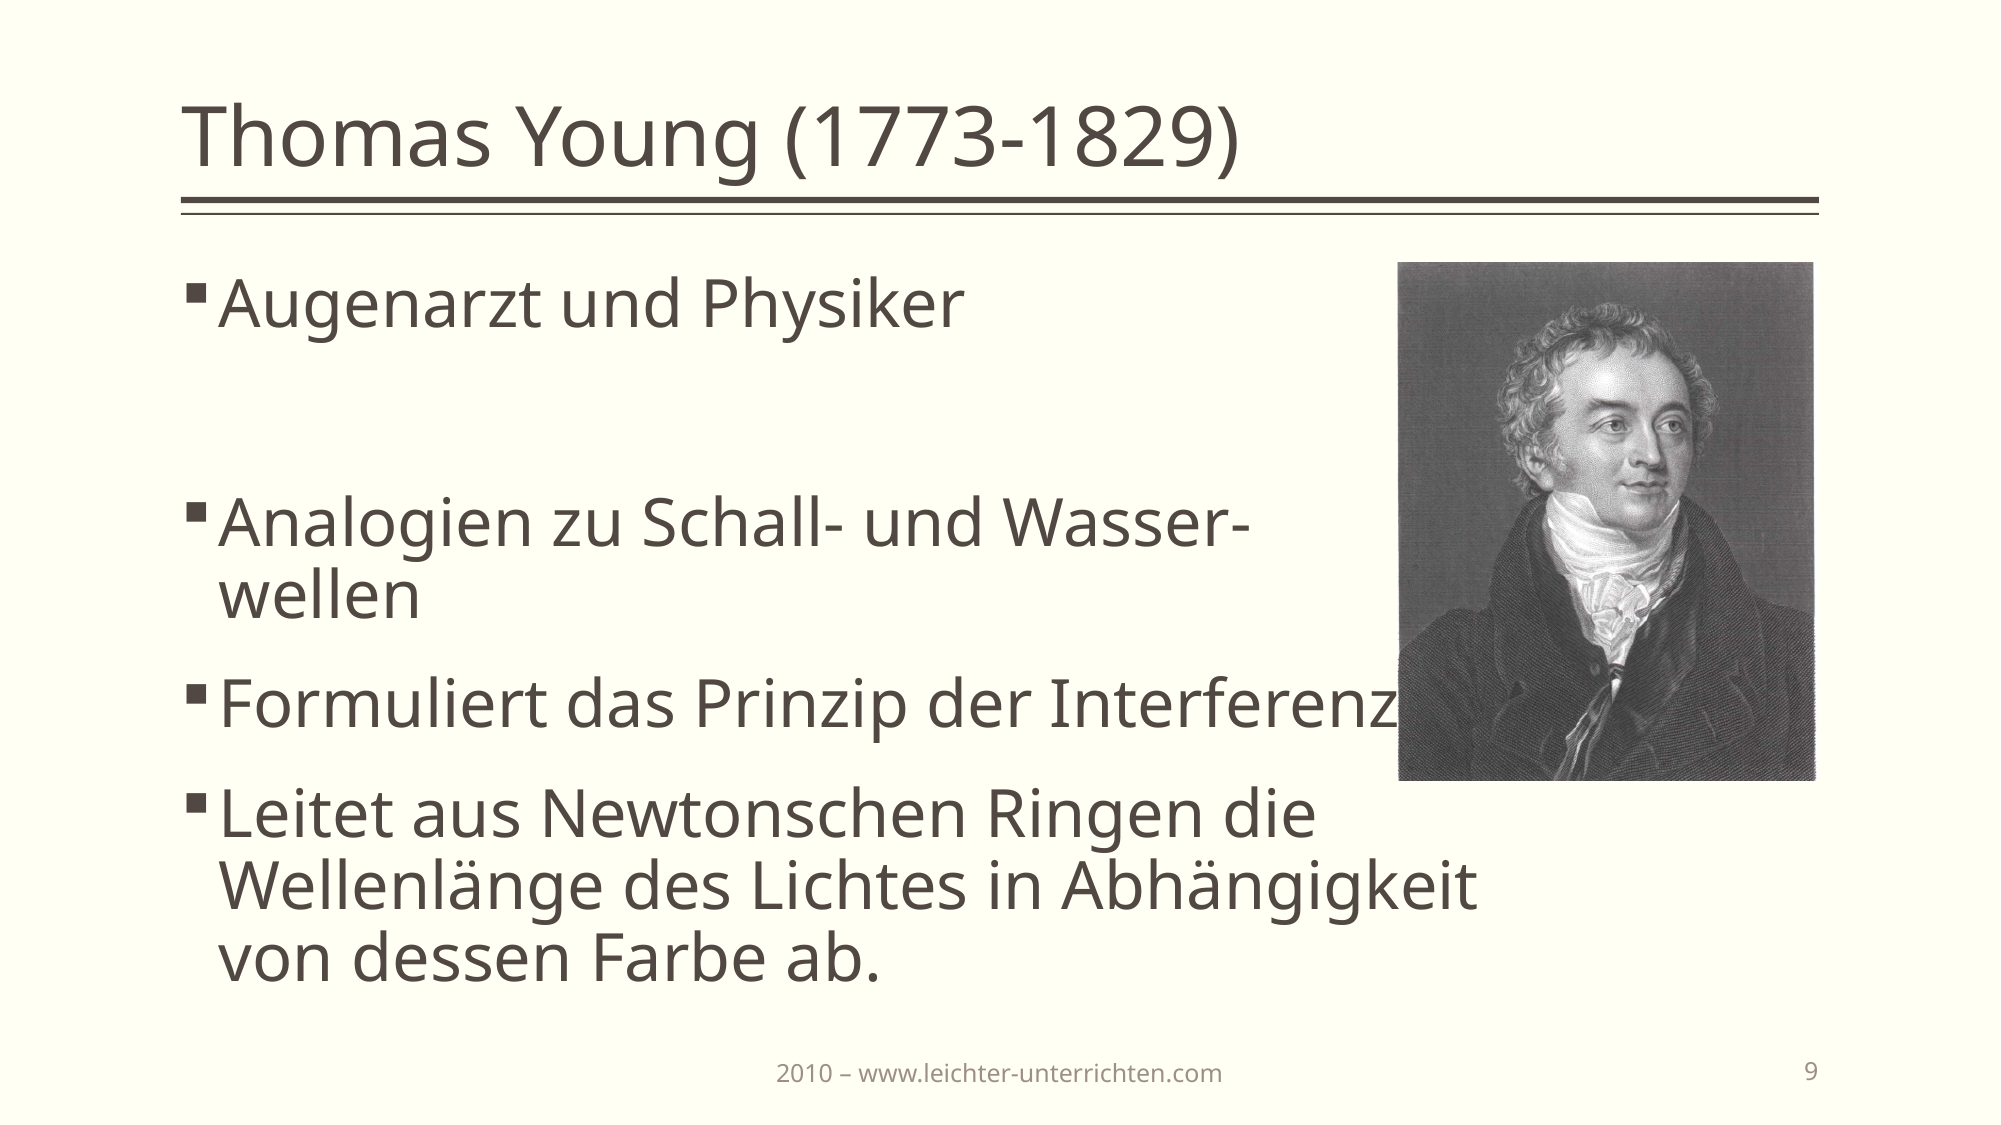

# Thomas Young (1773-1829)
Augenarzt und Physiker
Analogien zu Schall- und Wasser-
wellen
Formuliert das Prinzip der Interferenz
Leitet aus Newtonschen Ringen die
Wellenlänge des Lichtes in Abhängigkeit
von dessen Farbe ab.
2010 – www.leichter-unterrichten.com